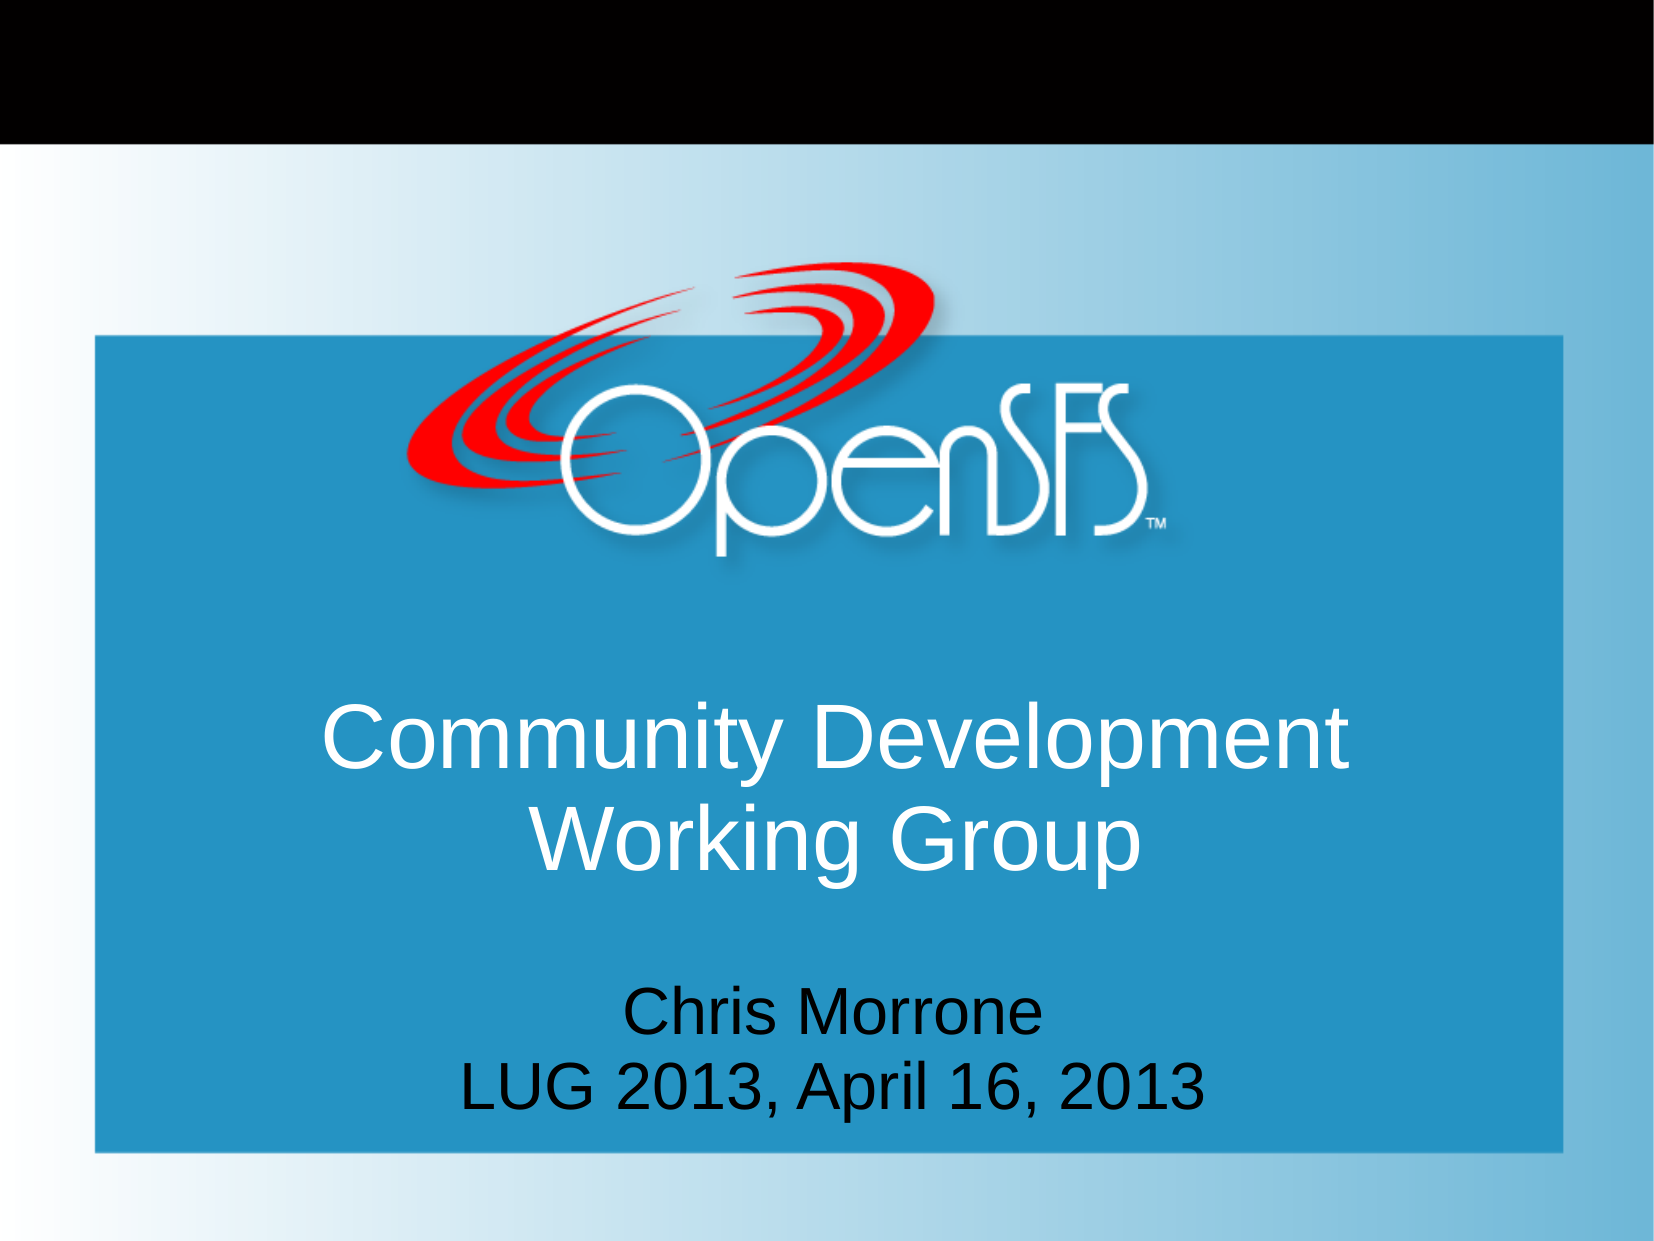

# Community Development Working Group
Chris Morrone
LUG 2013, April 16, 2013